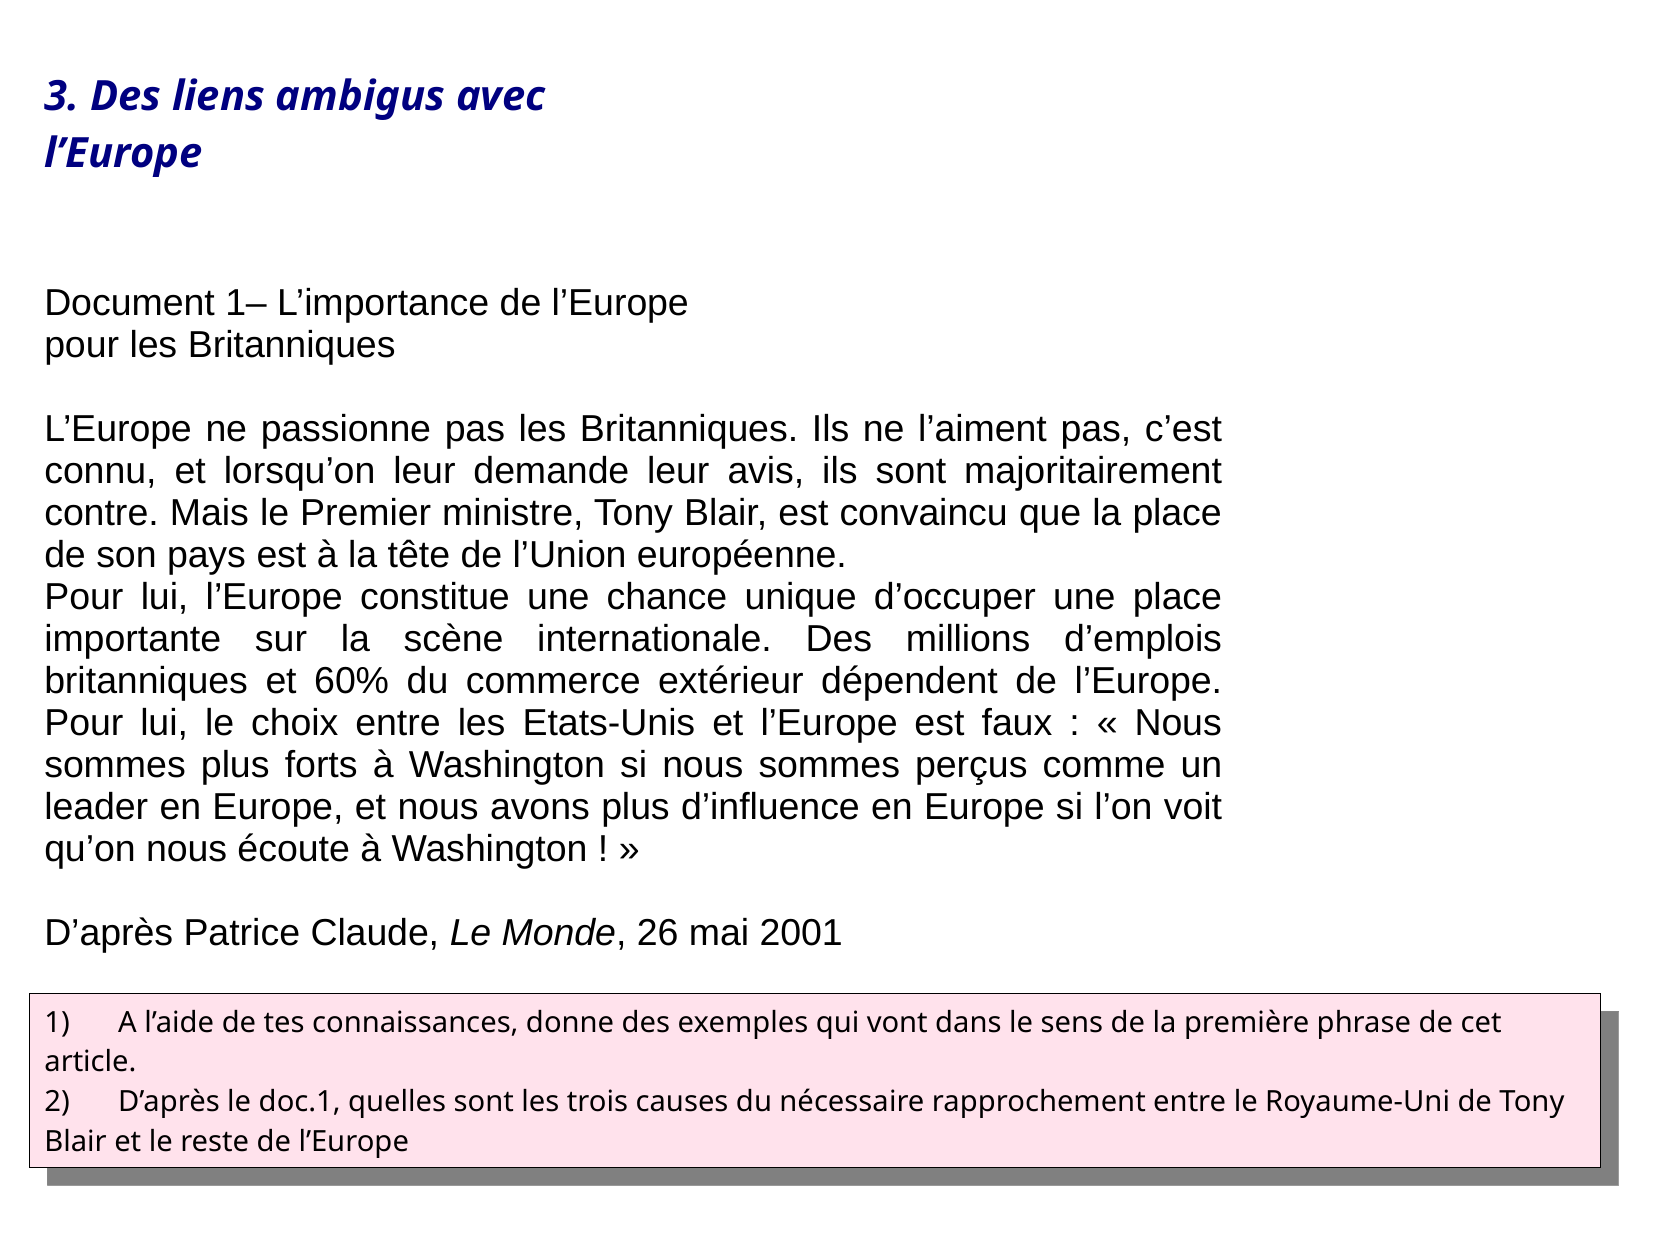

3. Des liens ambigus avec l’Europe
Document 1– L’importance de l’Europe
pour les Britanniques
L’Europe ne passionne pas les Britanniques. Ils ne l’aiment pas, c’est connu, et lorsqu’on leur demande leur avis, ils sont majoritairement contre. Mais le Premier ministre, Tony Blair, est convaincu que la place de son pays est à la tête de l’Union européenne.
Pour lui, l’Europe constitue une chance unique d’occuper une place importante sur la scène internationale. Des millions d’emplois britanniques et 60% du commerce extérieur dépendent de l’Europe. Pour lui, le choix entre les Etats-Unis et l’Europe est faux : « Nous sommes plus forts à Washington si nous sommes perçus comme un leader en Europe, et nous avons plus d’influence en Europe si l’on voit qu’on nous écoute à Washington ! »
D’après Patrice Claude, Le Monde, 26 mai 2001
1)	A l’aide de tes connaissances, donne des exemples qui vont dans le sens de la première phrase de cet article.
2)	D’après le doc.1, quelles sont les trois causes du nécessaire rapprochement entre le Royaume-Uni de Tony Blair et le reste de l’Europe